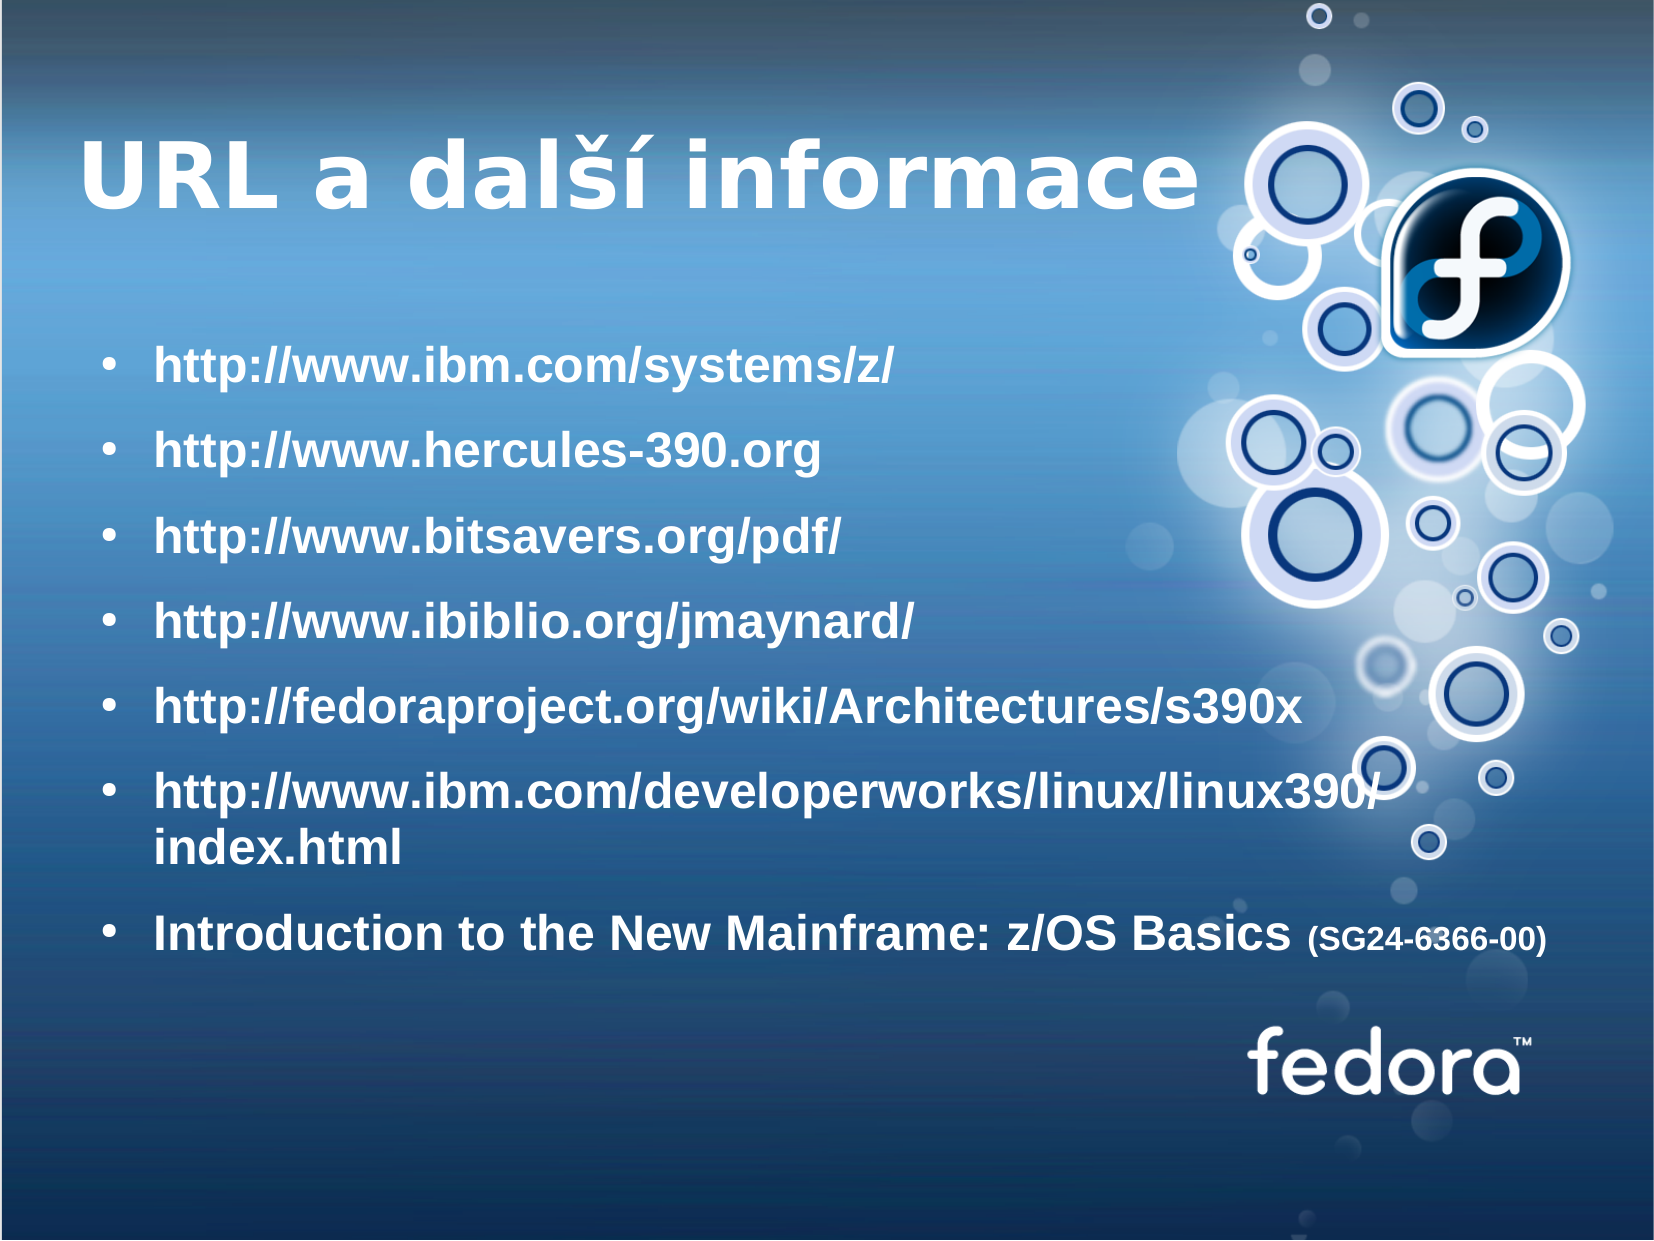

# URL a další informace
http://www.ibm.com/systems/z/
http://www.hercules-390.org
http://www.bitsavers.org/pdf/
http://www.ibiblio.org/jmaynard/
http://fedoraproject.org/wiki/Architectures/s390x
http://www.ibm.com/developerworks/linux/linux390/index.html
Introduction to the New Mainframe: z/OS Basics (SG24-6366-00)